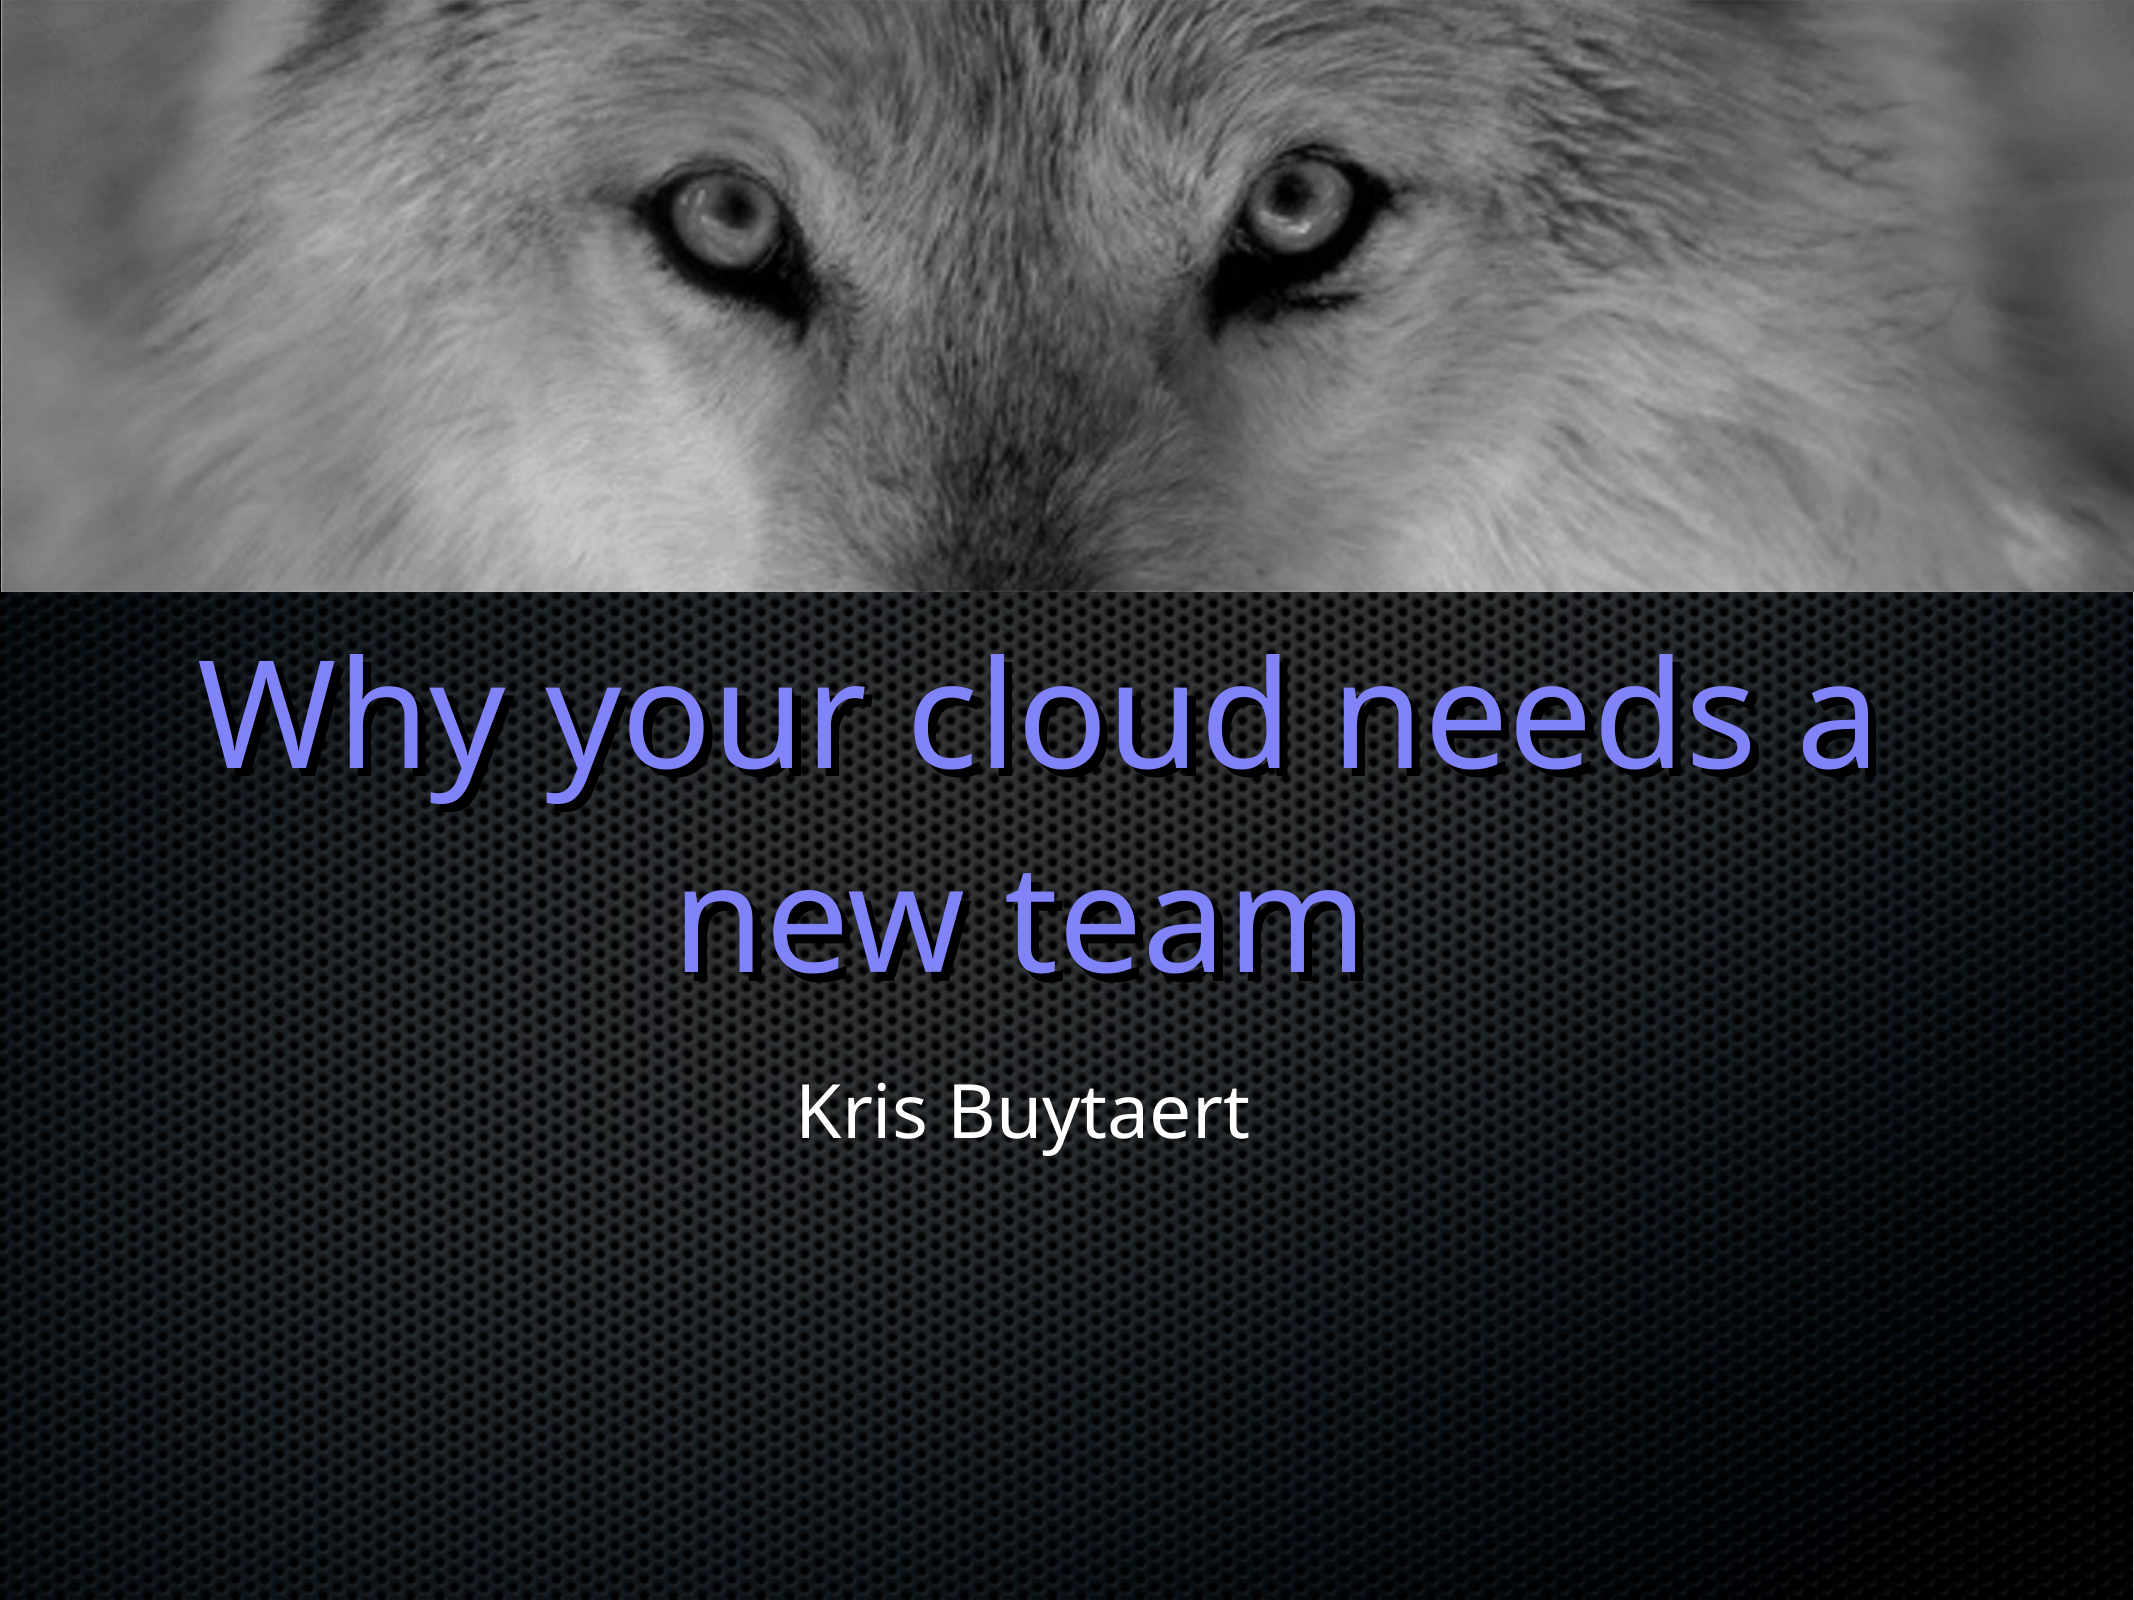

# Why your cloud needs a new team
Kris Buytaert